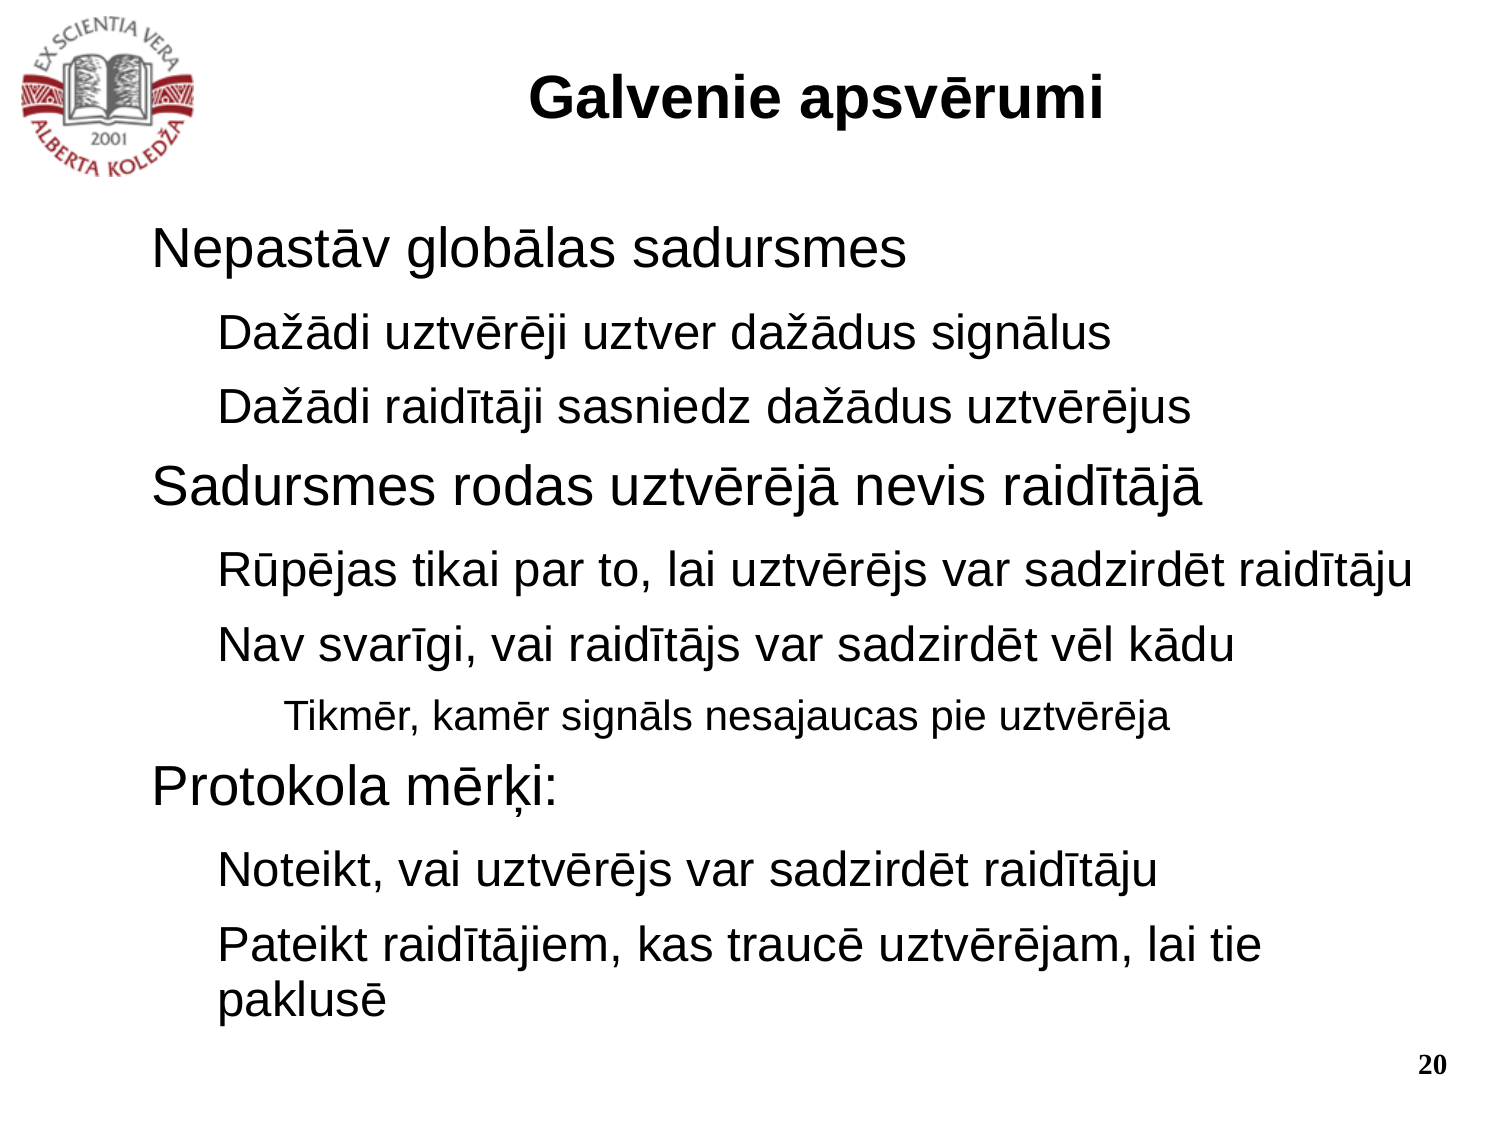

# Galvenie apsvērumi
Nepastāv globālas sadursmes
Dažādi uztvērēji uztver dažādus signālus
Dažādi raidītāji sasniedz dažādus uztvērējus
Sadursmes rodas uztvērējā nevis raidītājā
Rūpējas tikai par to, lai uztvērējs var sadzirdēt raidītāju
Nav svarīgi, vai raidītājs var sadzirdēt vēl kādu
Tikmēr, kamēr signāls nesajaucas pie uztvērēja
Protokola mērķi:
Noteikt, vai uztvērējs var sadzirdēt raidītāju
Pateikt raidītājiem, kas traucē uztvērējam, lai tie paklusē